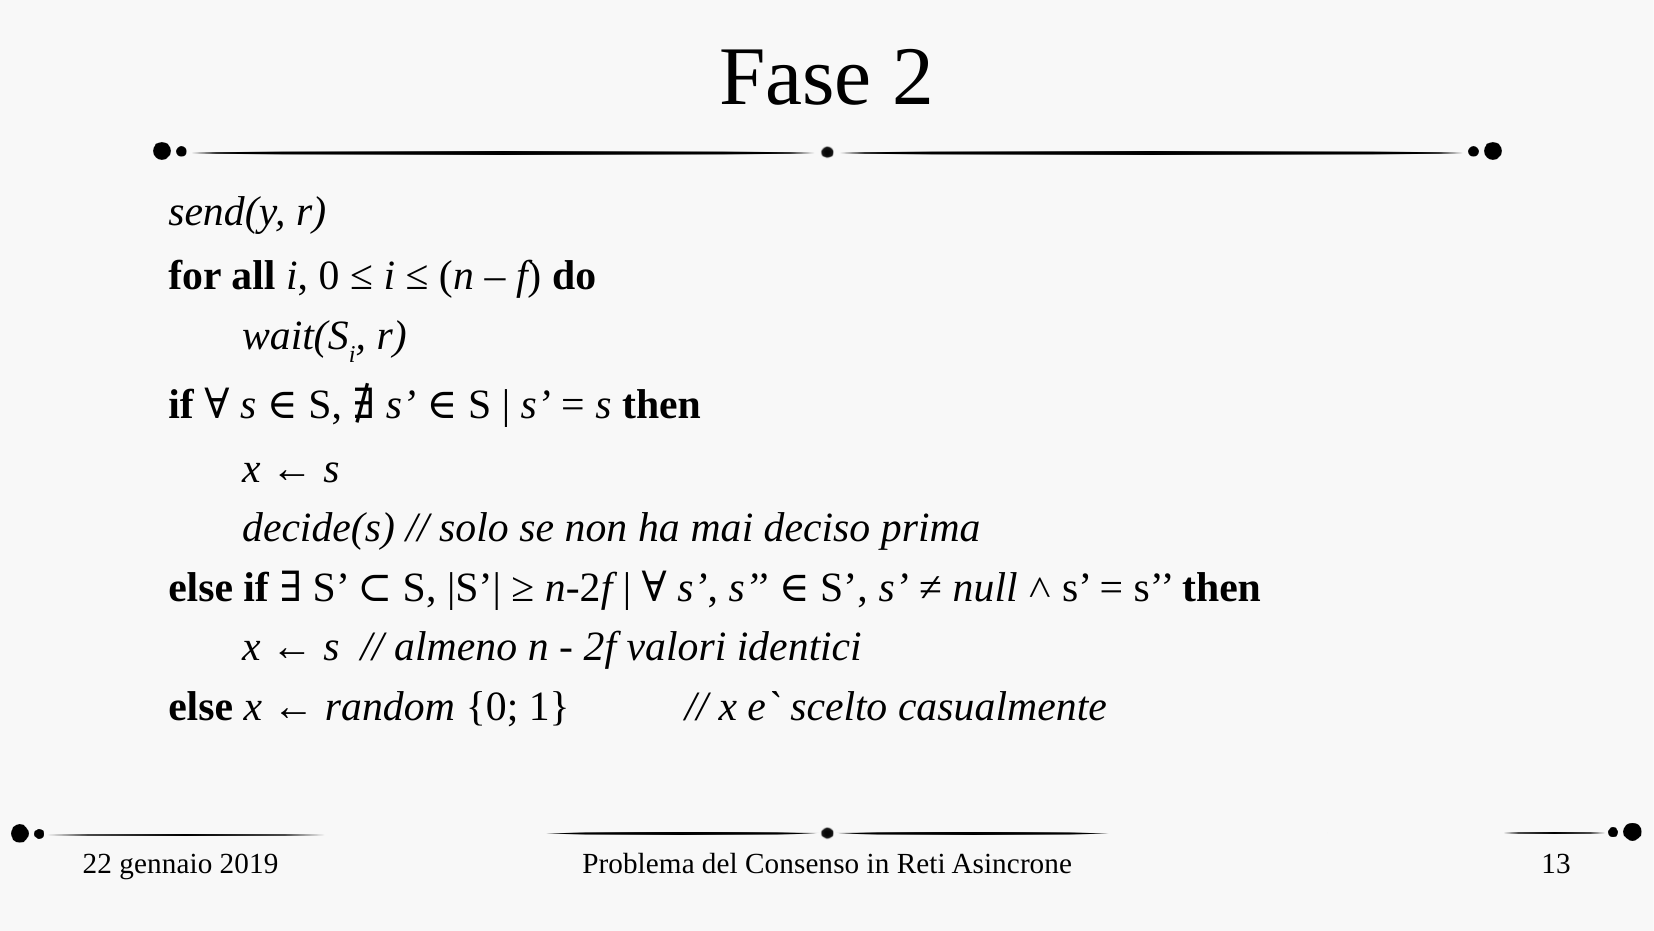

# Fase 2
send(y, r)
for all i, 0 ≤ i ≤ (n – f) do
	wait(Si, r)
if ∀ s ∈ S, ∄ s’ ∈ S | s’ = s then
	x ← s
	decide(s) // solo se non ha mai deciso prima
else if ∃ S’ ⊂ S, |S’| ≥ n-2f | ∀ s’, s’’ ∈ S’, s’ ≠ null ˄ s’ = s’’ then
 	x ← s // almeno n - 2f valori identici
else x ← random {0; 1} 		// x e` scelto casualmente
22 gennaio 2019
Problema del Consenso in Reti Asincrone
13